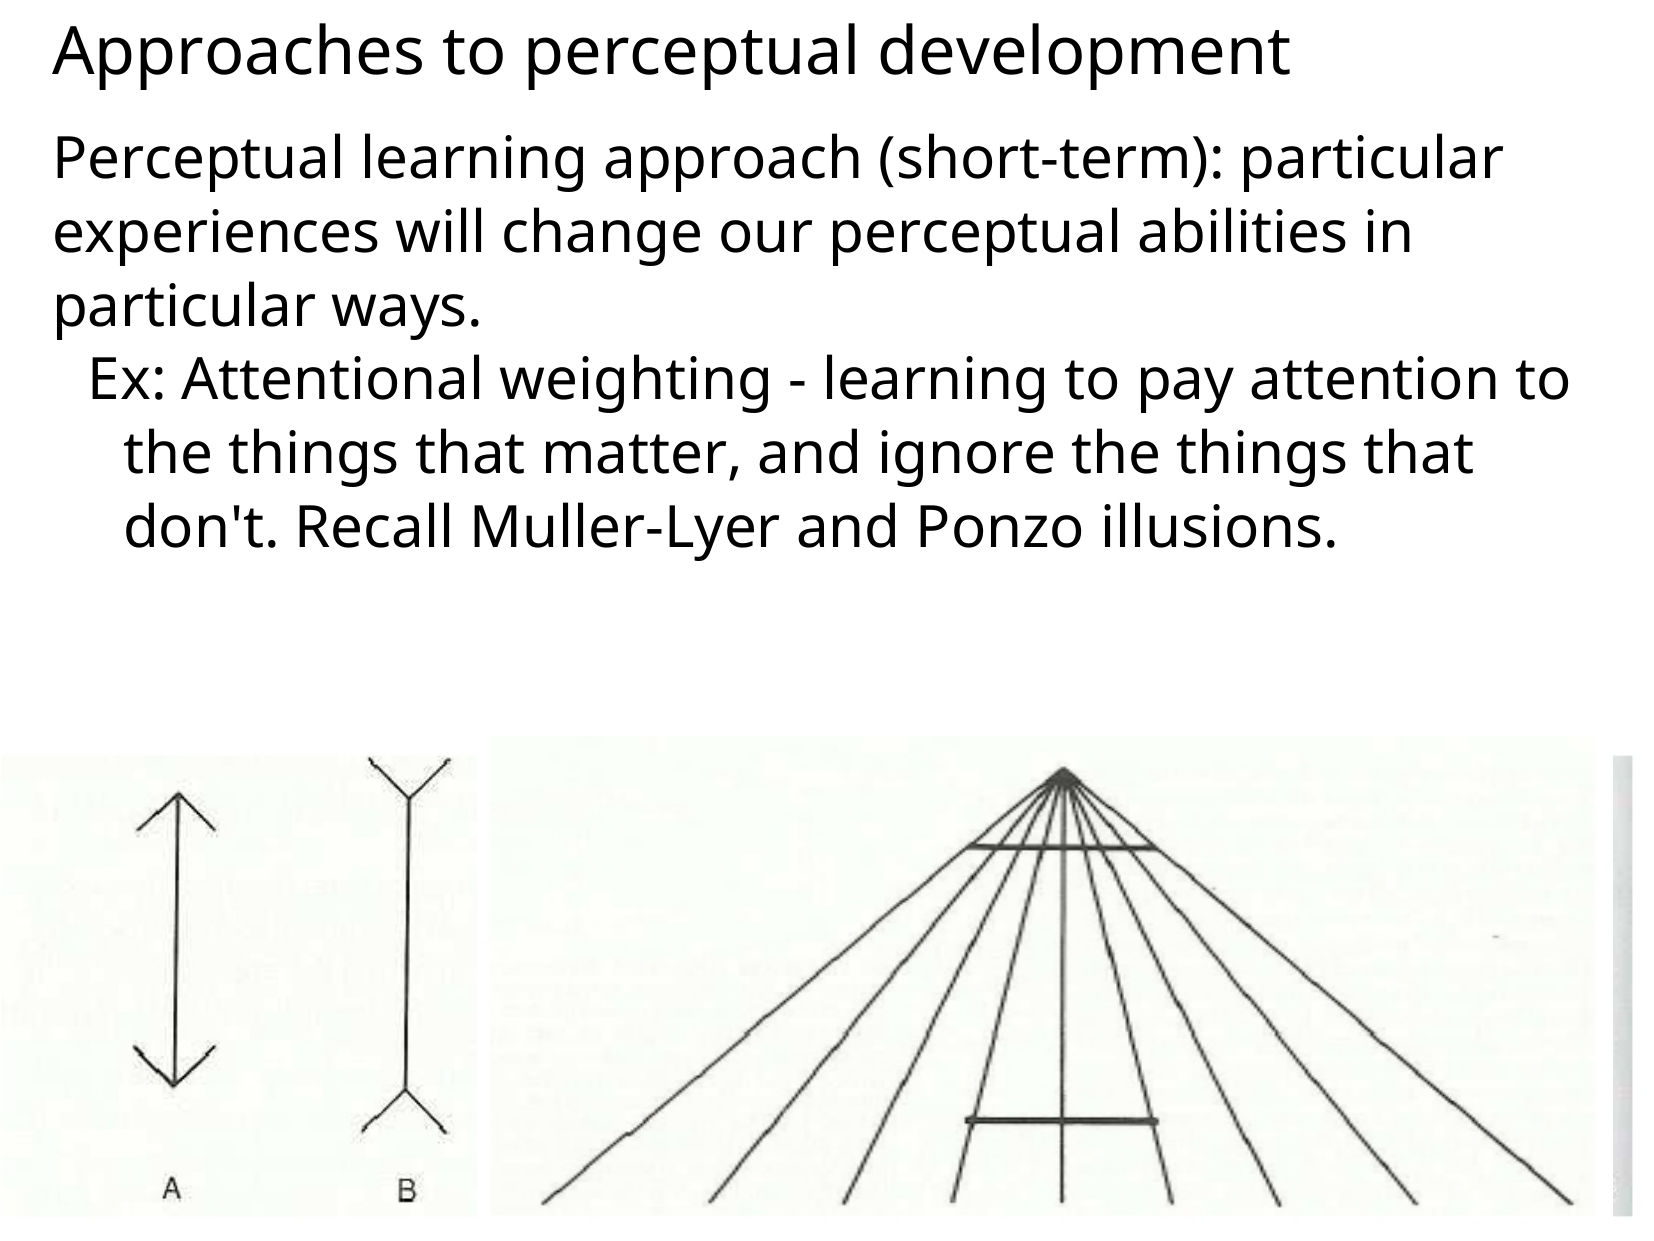

Approaches to perceptual development
Perceptual learning approach (short-term): particular experiences will change our perceptual abilities in particular ways.
Ex: Attentional weighting - learning to pay attention to the things that matter, and ignore the things that don't. Recall Muller-Lyer and Ponzo illusions.